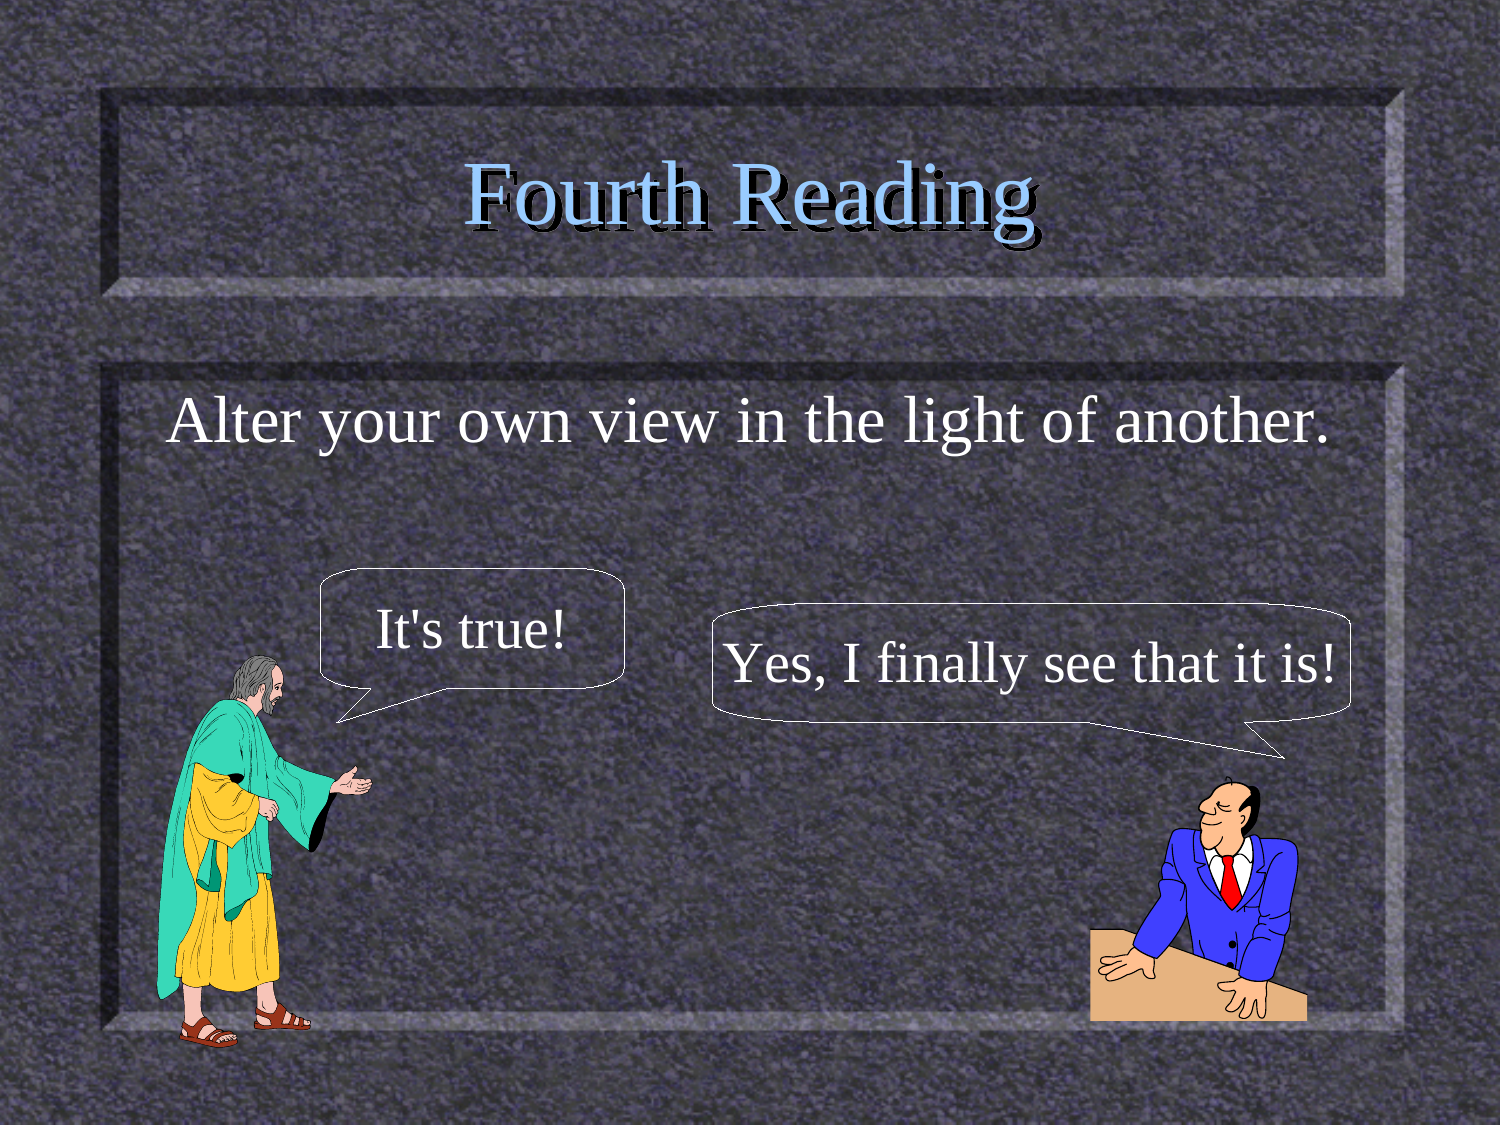

# Fourth Reading
Alter your own view in the light of another.
It's true!
Yes, I finally see that it is!